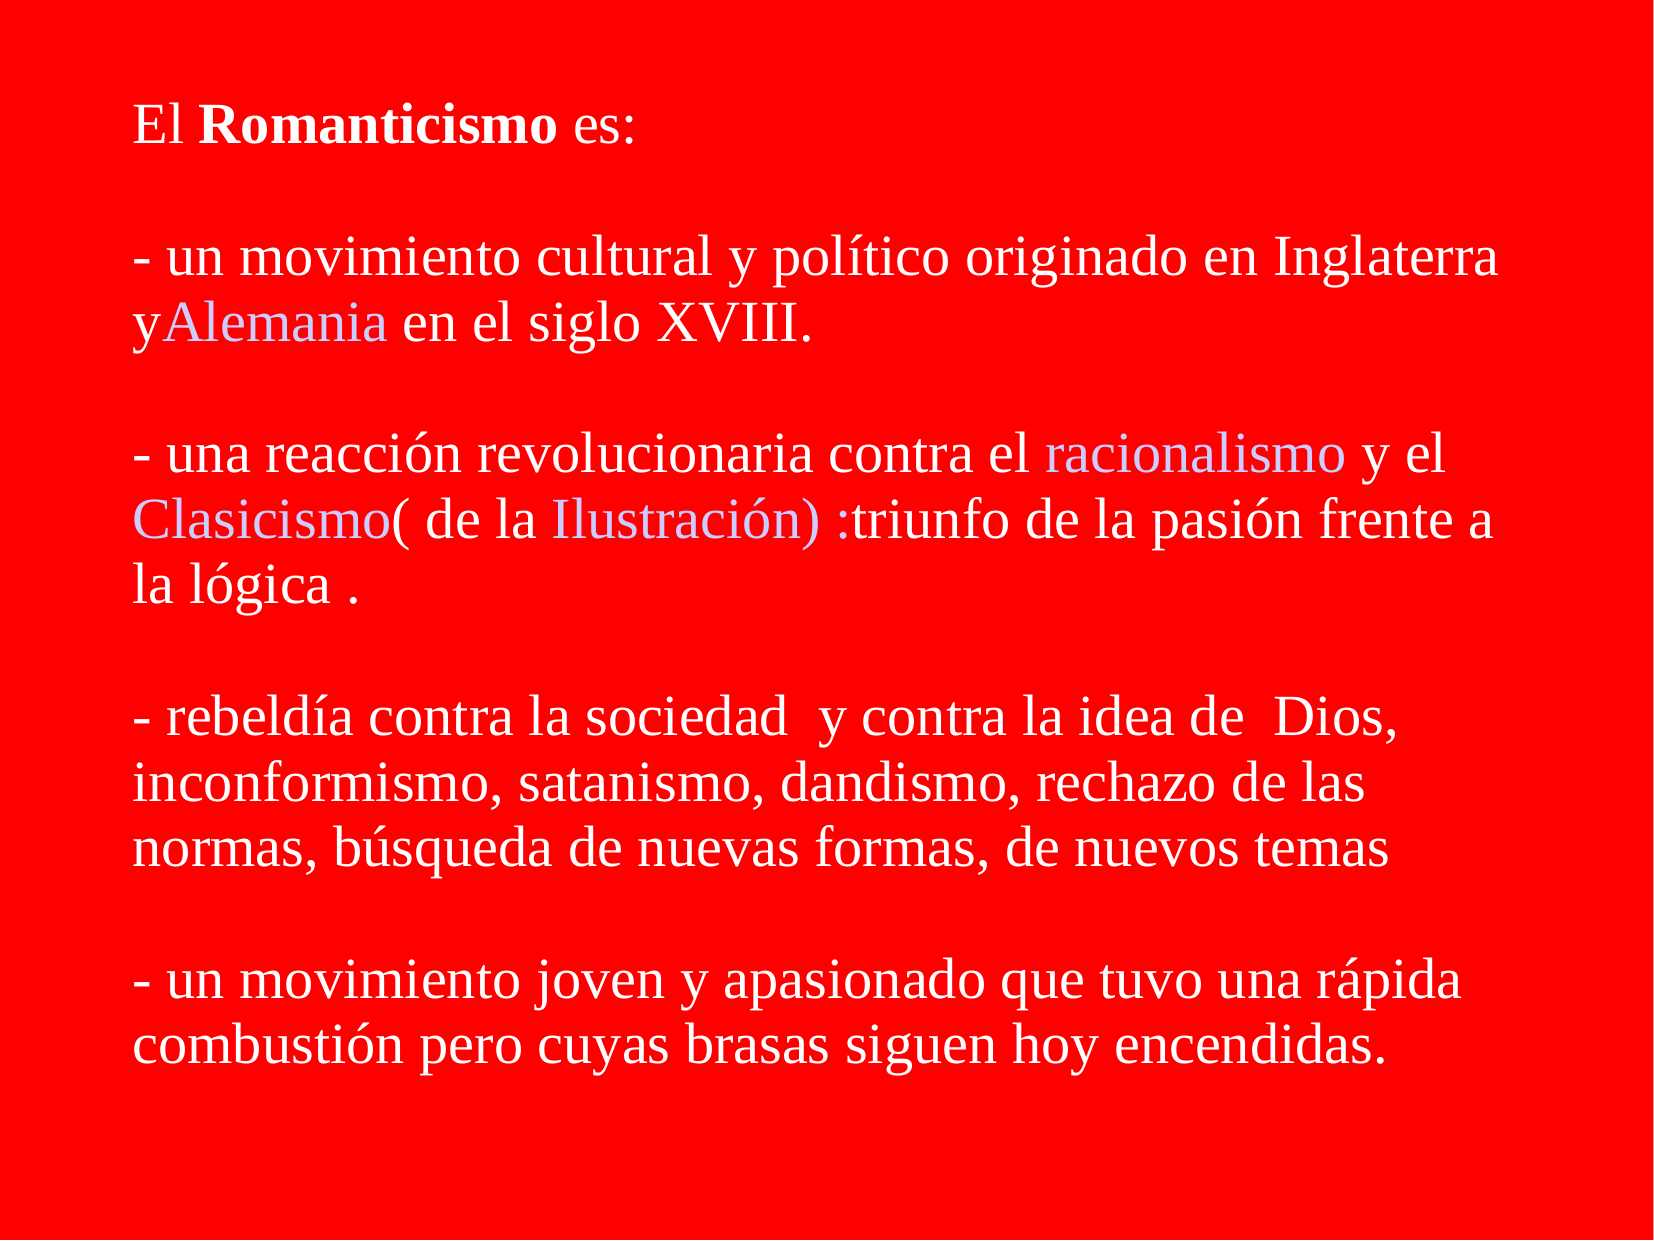

El Romanticismo es:
- un movimiento cultural y político originado en Inglaterra yAlemania en el siglo XVIII.
- una reacción revolucionaria contra el racionalismo y el Clasicismo( de la Ilustración) :triunfo de la pasión frente a la lógica .
- rebeldía contra la sociedad y contra la idea de Dios, inconformismo, satanismo, dandismo, rechazo de las normas, búsqueda de nuevas formas, de nuevos temas
- un movimiento joven y apasionado que tuvo una rápida combustión pero cuyas brasas siguen hoy encendidas.